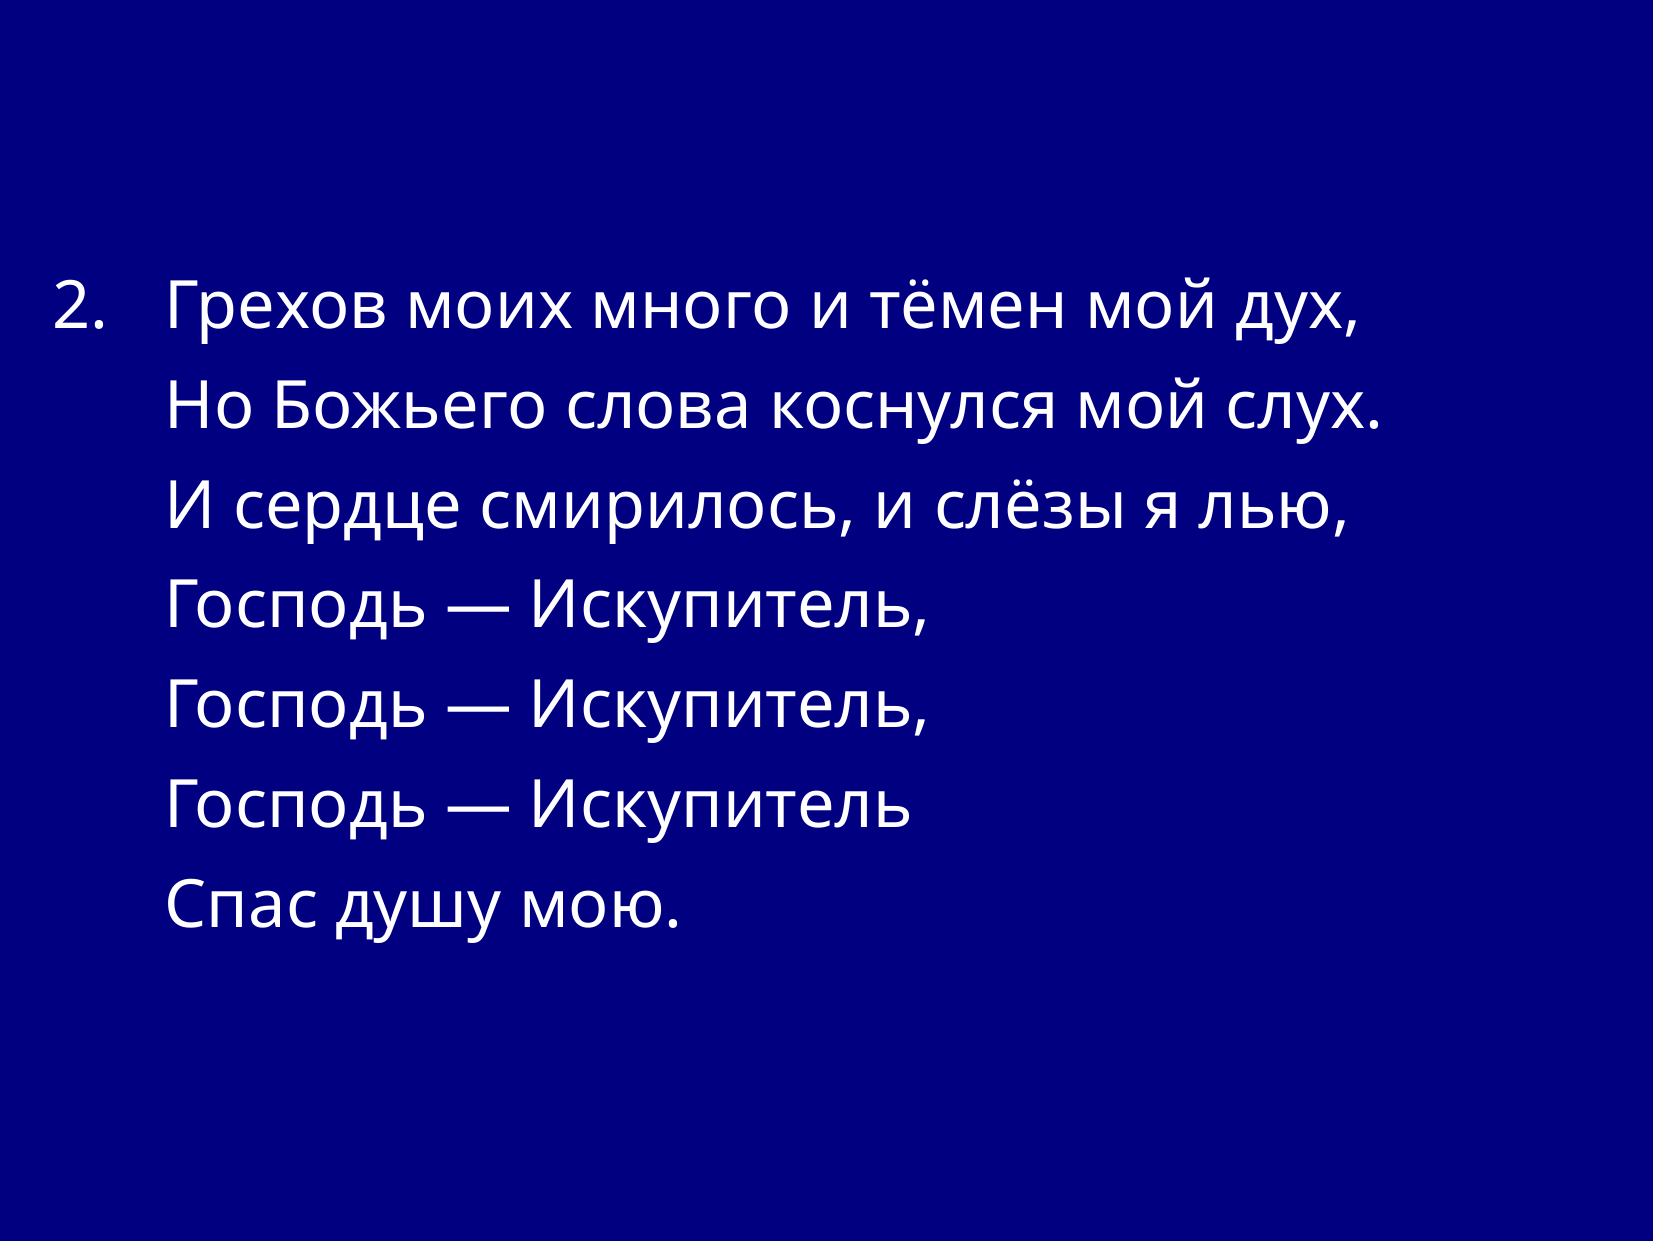

2.	Грехов моих много и тёмен мой дух,
	Но Божьего слова коснулся мой слух.
	И сердце смирилось, и слёзы я лью,
	Господь — Искупитель,
	Господь — Искупитель,
	Господь — Искупитель
	Спас душу мою.